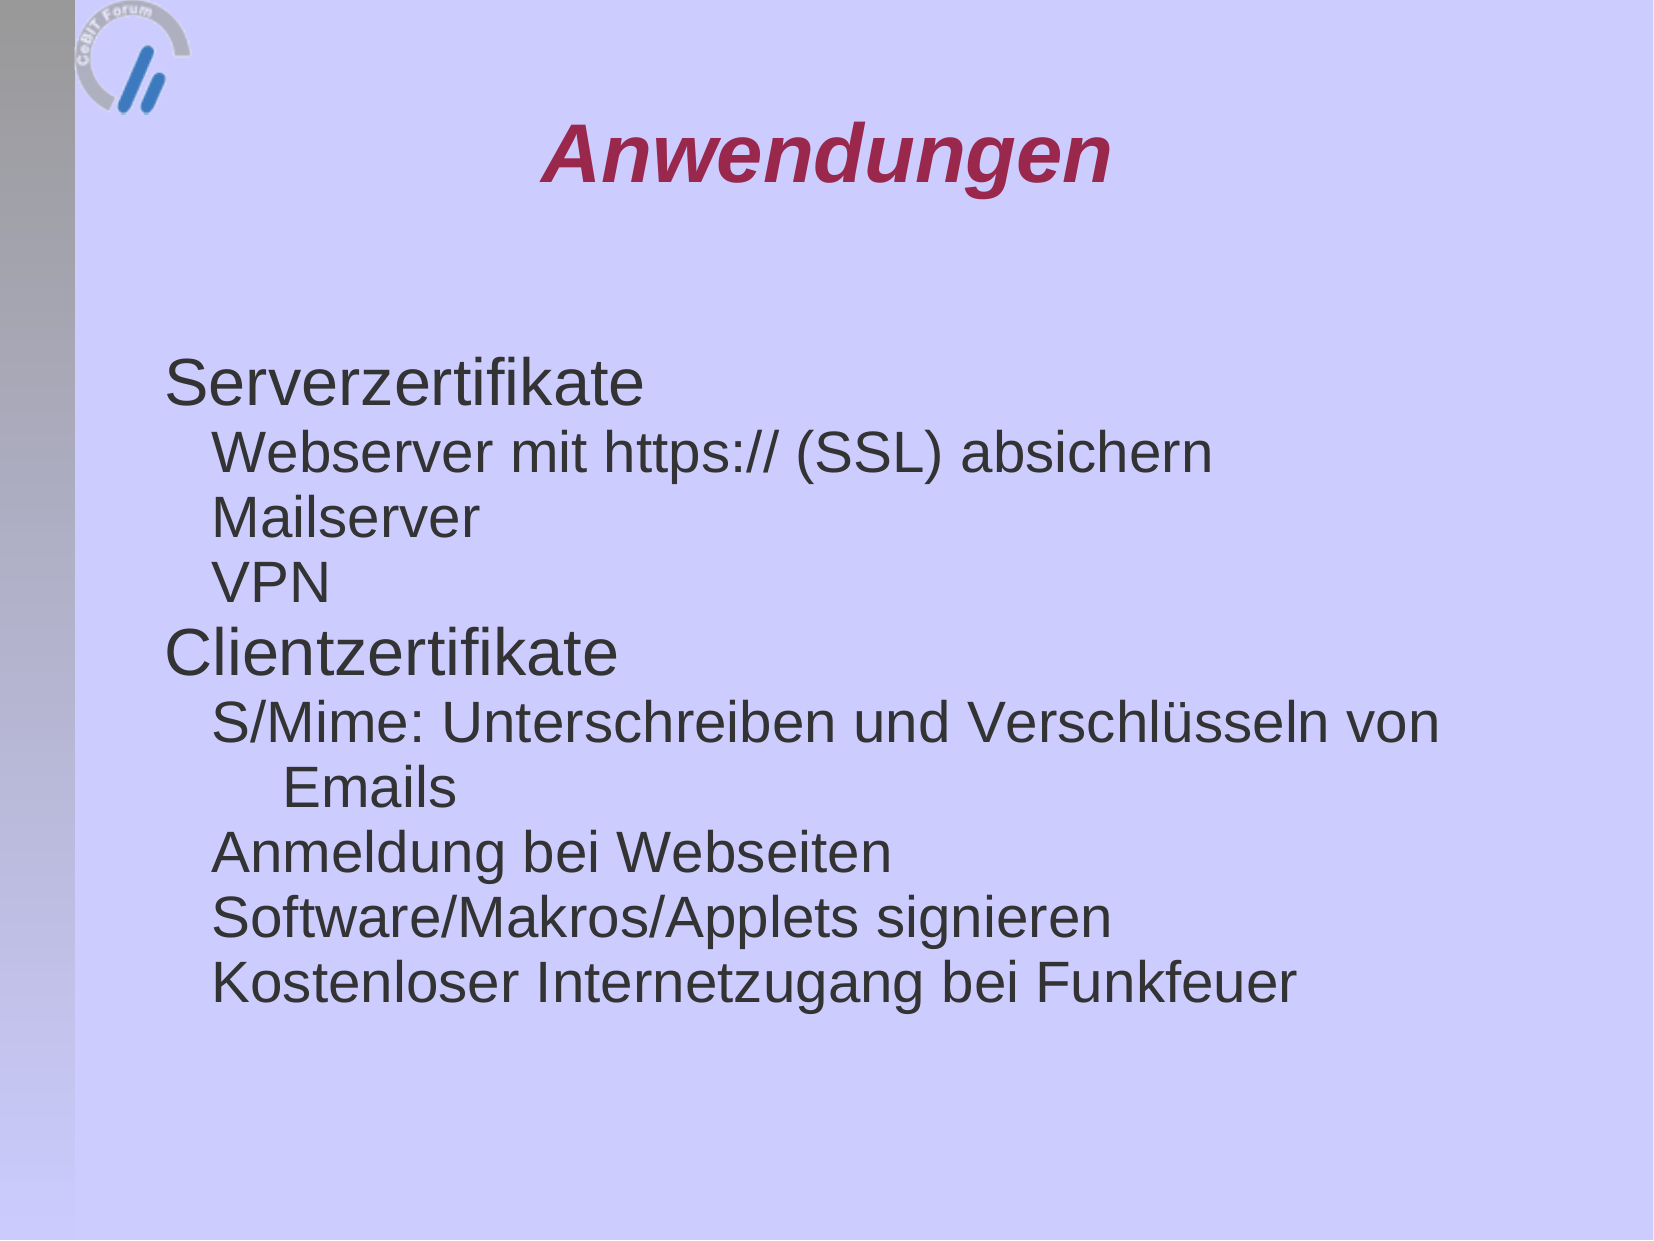

# Anwendungen
Serverzertifikate
Webserver mit https:// (SSL) absichern
Mailserver
VPN
Clientzertifikate
S/Mime: Unterschreiben und Verschlüsseln von Emails
Anmeldung bei Webseiten
Software/Makros/Applets signieren
Kostenloser Internetzugang bei Funkfeuer